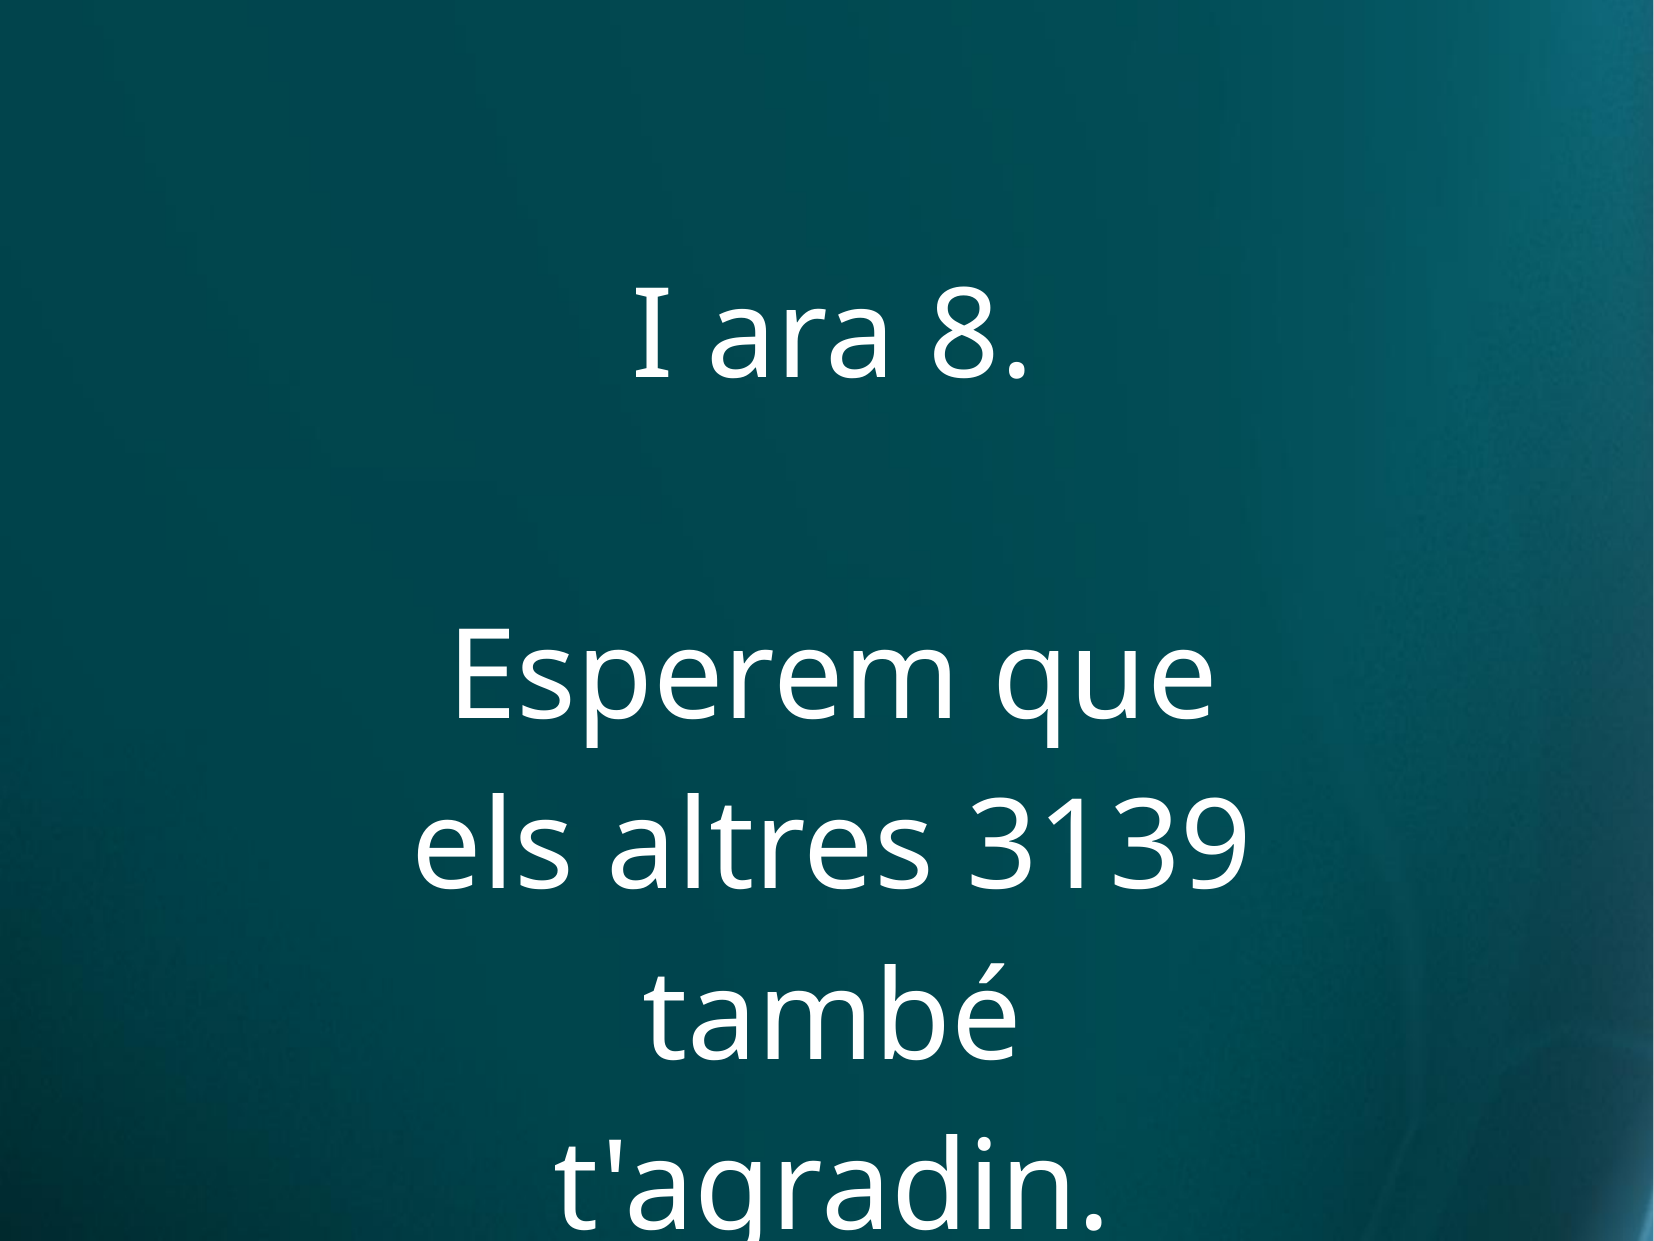

I ara 8.
Esperem que els altres 3139 també t'agradin.